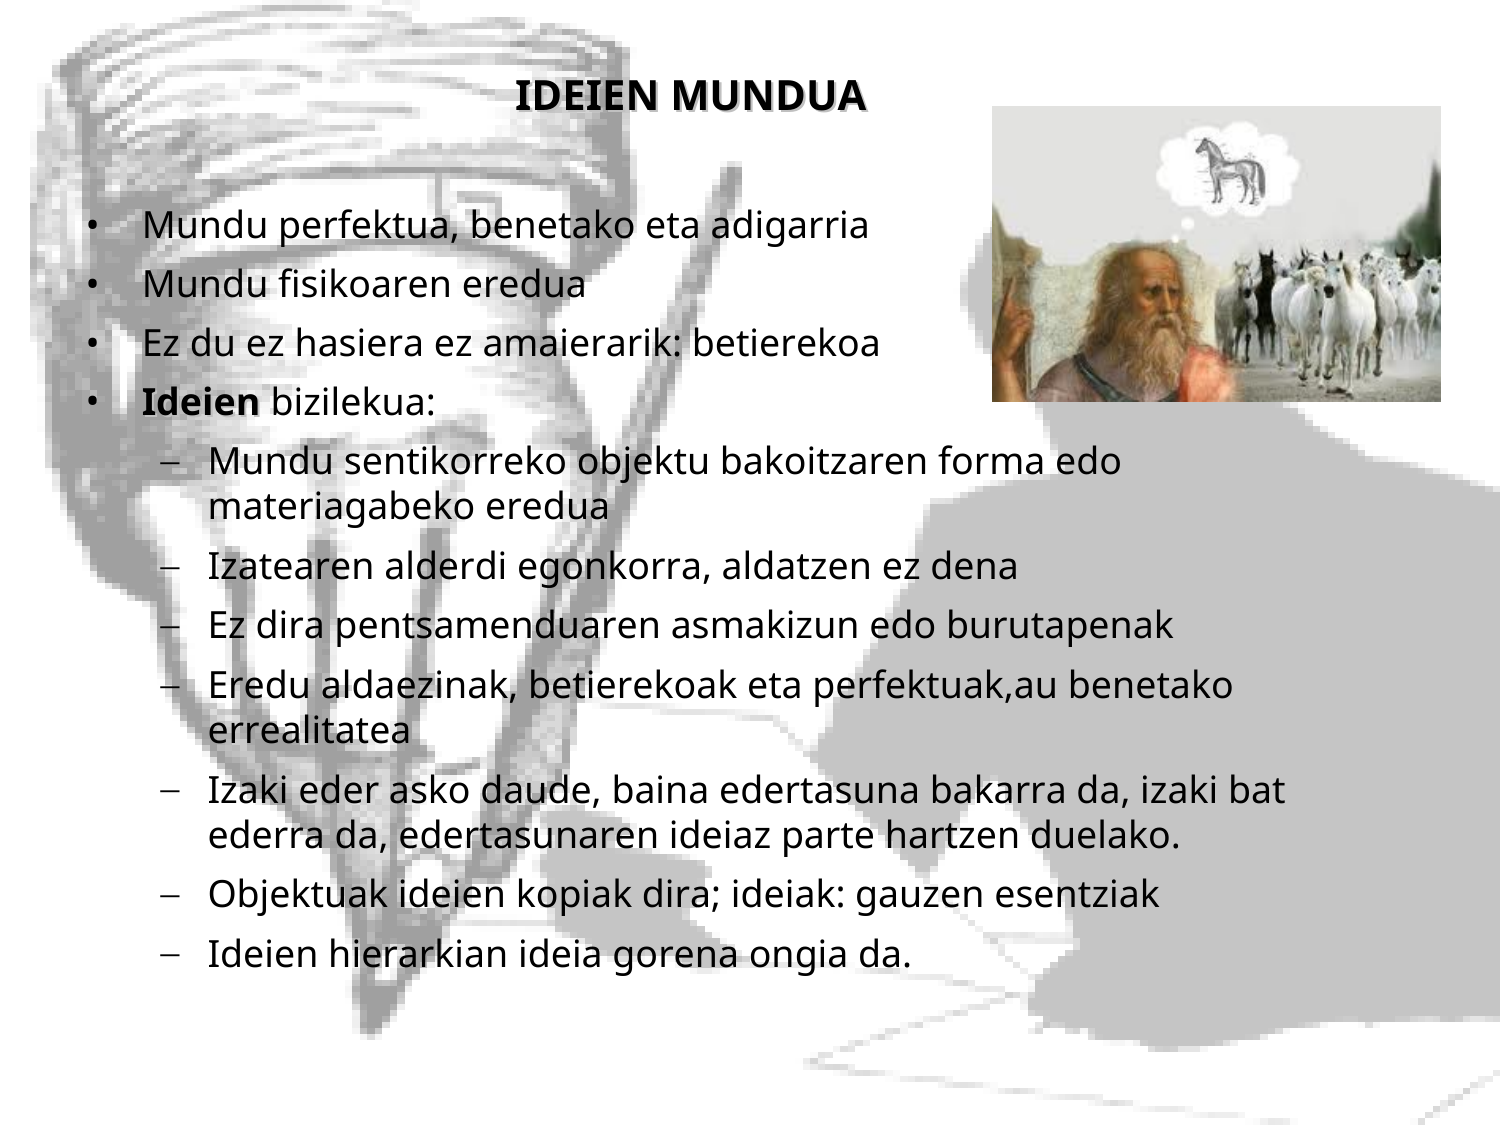

# IDEIEN MUNDUA
Mundu perfektua, benetako eta adigarria
Mundu fisikoaren eredua
Ez du ez hasiera ez amaierarik: betierekoa
Ideien bizilekua:
Mundu sentikorreko objektu bakoitzaren forma edo materiagabeko eredua
Izatearen alderdi egonkorra, aldatzen ez dena
Ez dira pentsamenduaren asmakizun edo burutapenak
Eredu aldaezinak, betierekoak eta perfektuak,au benetako errealitatea
Izaki eder asko daude, baina edertasuna bakarra da, izaki bat ederra da, edertasunaren ideiaz parte hartzen duelako.
Objektuak ideien kopiak dira; ideiak: gauzen esentziak
Ideien hierarkian ideia gorena ongia da.
3